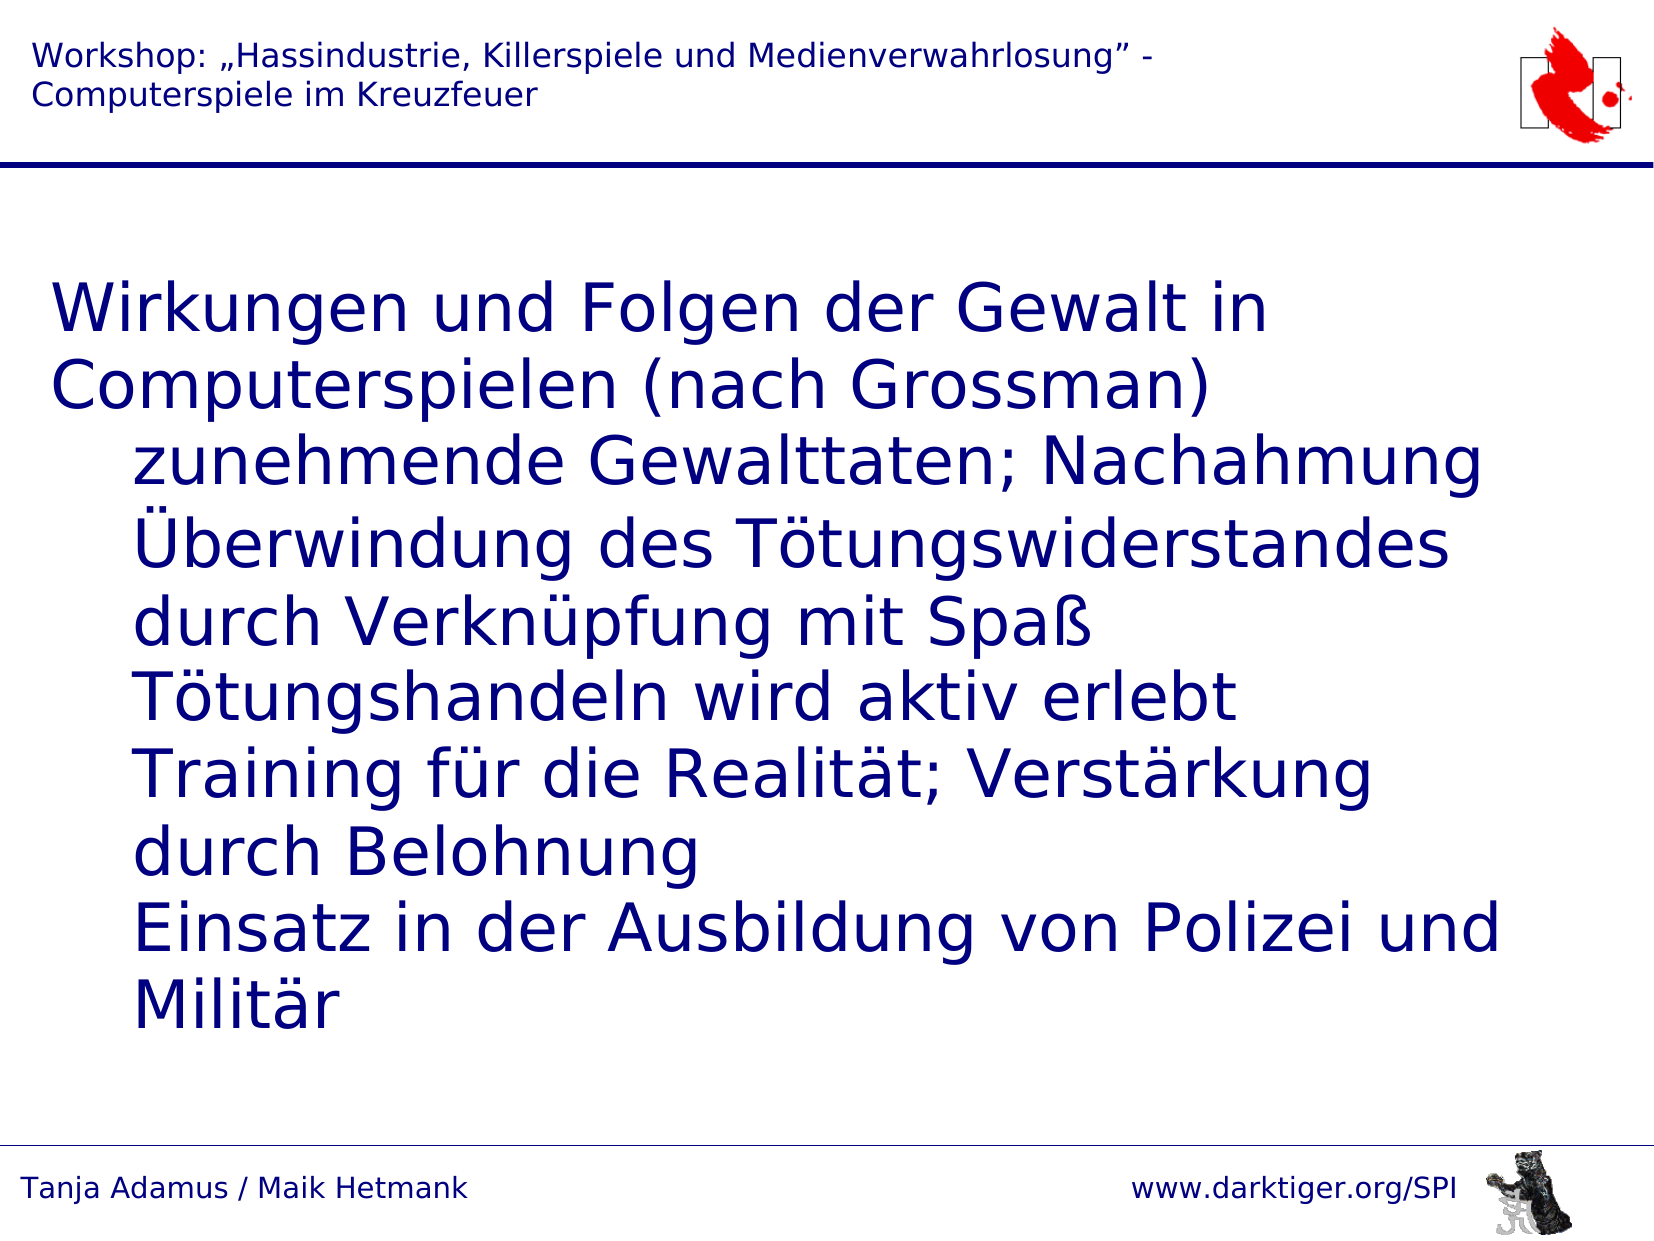

Workshop: „Hassindustrie, Killerspiele und Medienverwahrlosung” - Computerspiele im Kreuzfeuer
Wirkungen und Folgen der Gewalt in Computerspielen (nach Grossman)
zunehmende Gewalttaten; Nachahmung
Überwindung des Tötungswiderstandes durch Verknüpfung mit Spaß
Tötungshandeln wird aktiv erlebt
Training für die Realität; Verstärkung durch Belohnung
Einsatz in der Ausbildung von Polizei und Militär